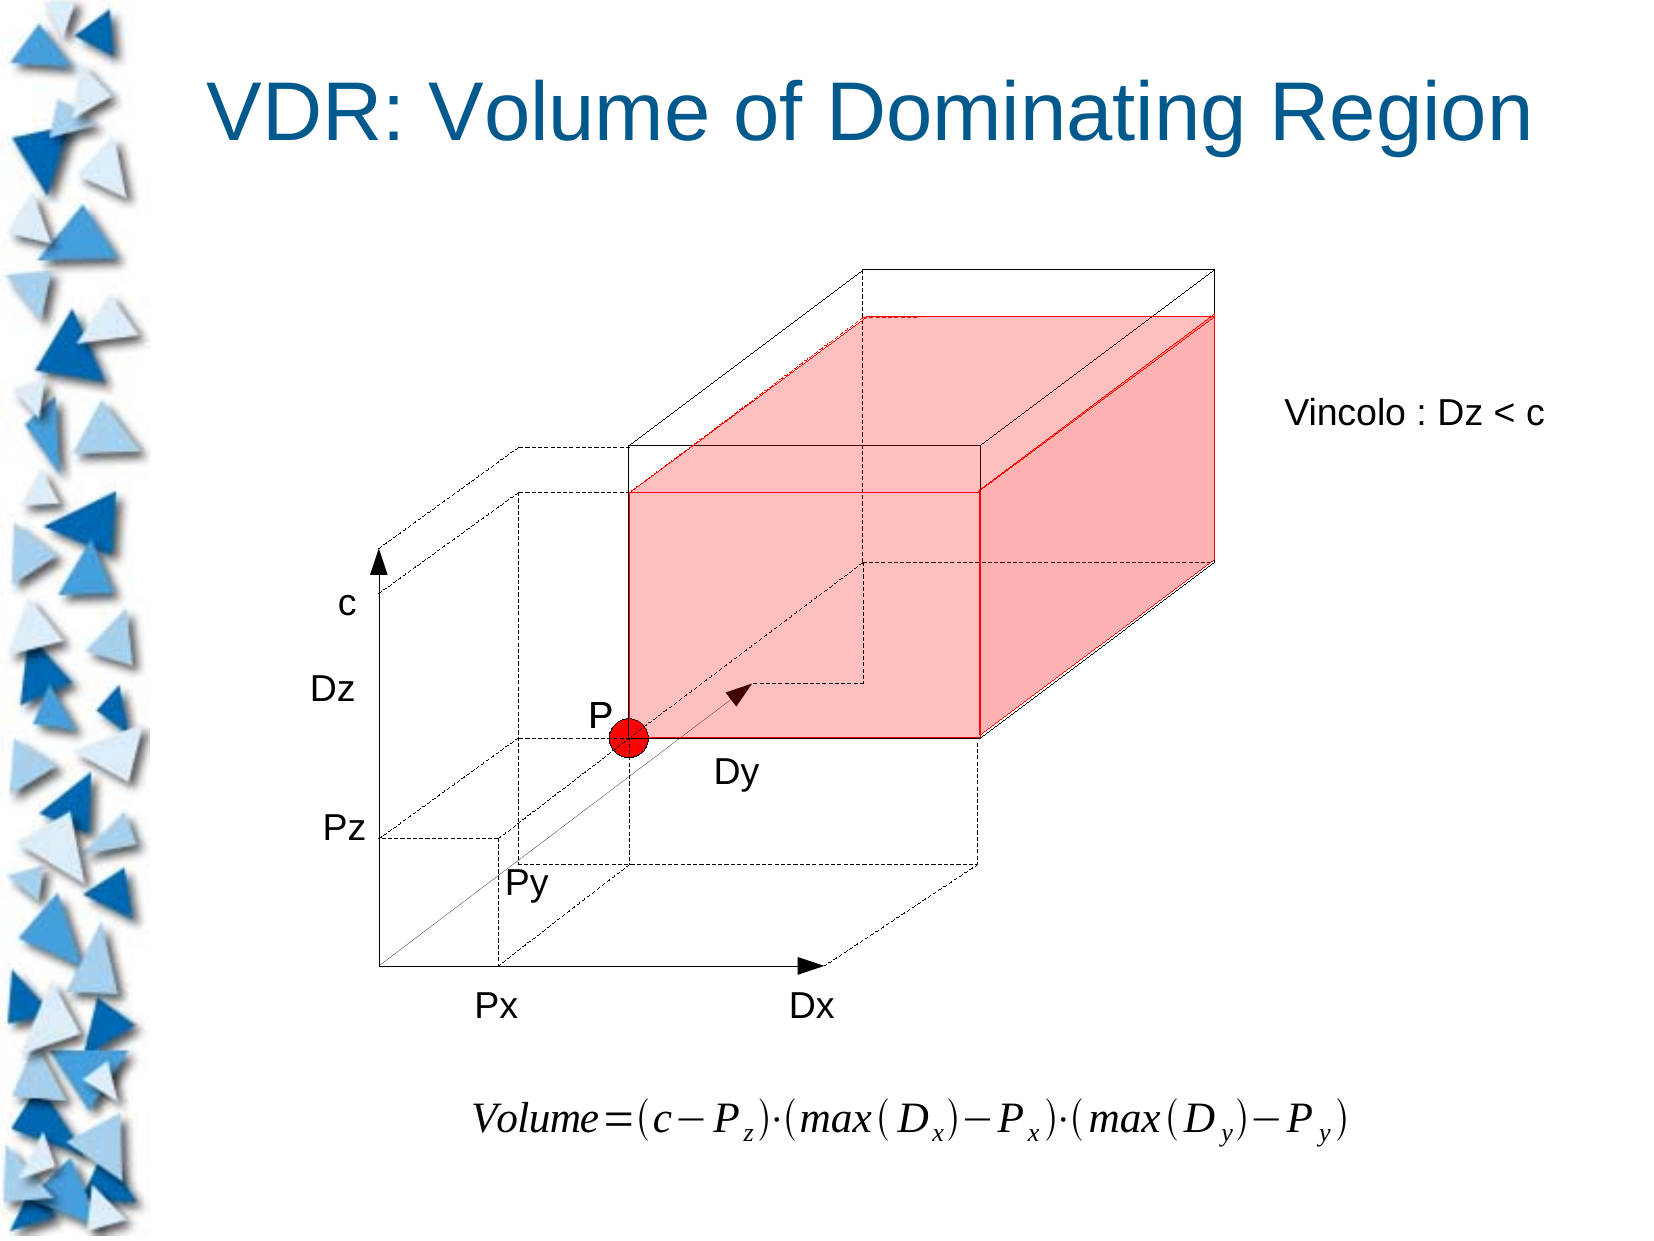

# VDR: Volume of Dominating Region
c
Dz
P
P
Dy
Pz
Py
Px
Dx
Vincolo : Dz < c